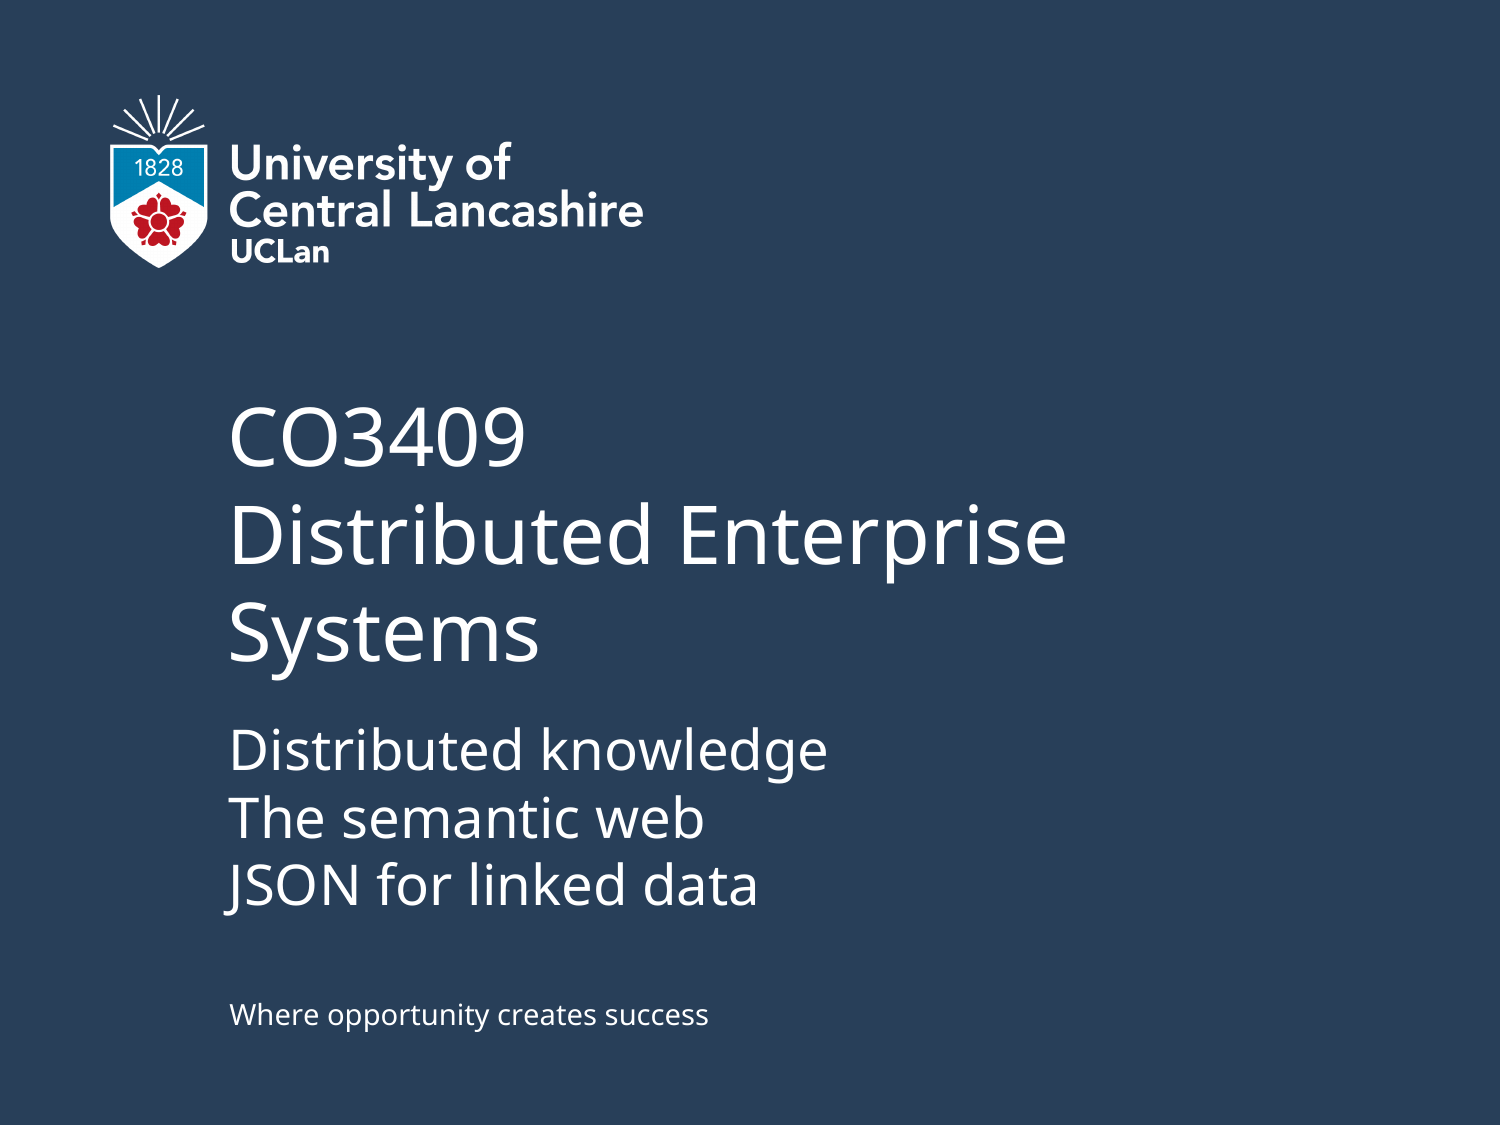

CO3409
Distributed Enterprise Systems
Distributed knowledge
The semantic web
JSON for linked data